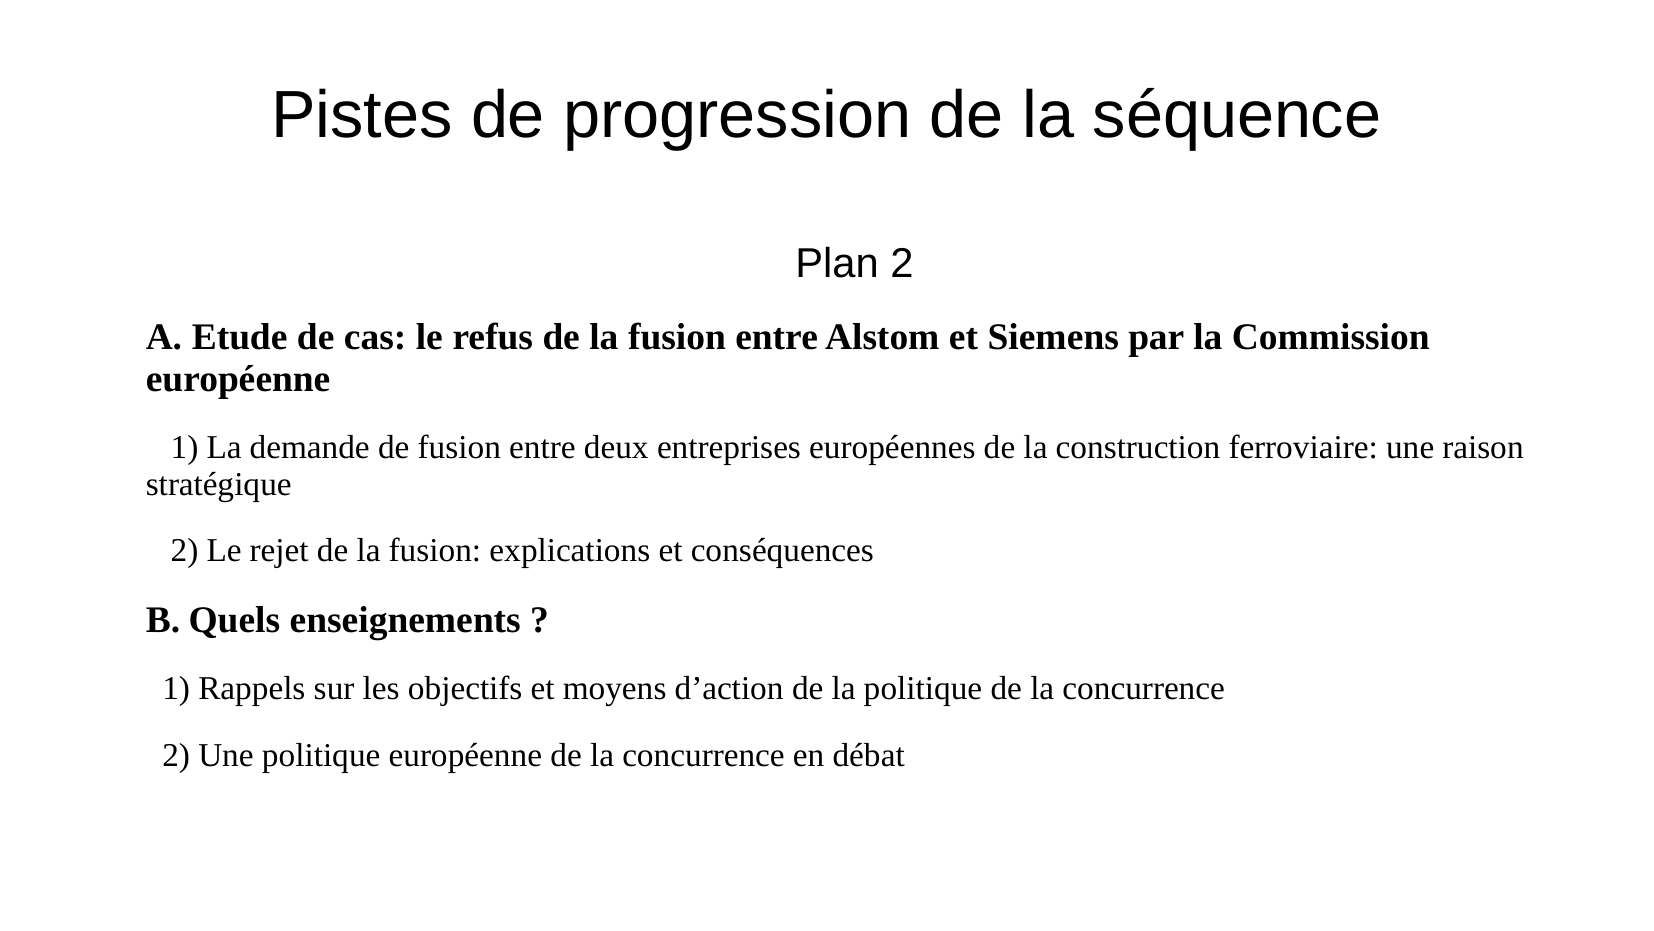

# Pistes de progression de la séquence
Plan 2
A. Etude de cas: le refus de la fusion entre Alstom et Siemens par la Commission européenne
 1) La demande de fusion entre deux entreprises européennes de la construction ferroviaire: une raison stratégique
 2) Le rejet de la fusion: explications et conséquences
B. Quels enseignements ?
 1) Rappels sur les objectifs et moyens d’action de la politique de la concurrence
 2) Une politique européenne de la concurrence en débat